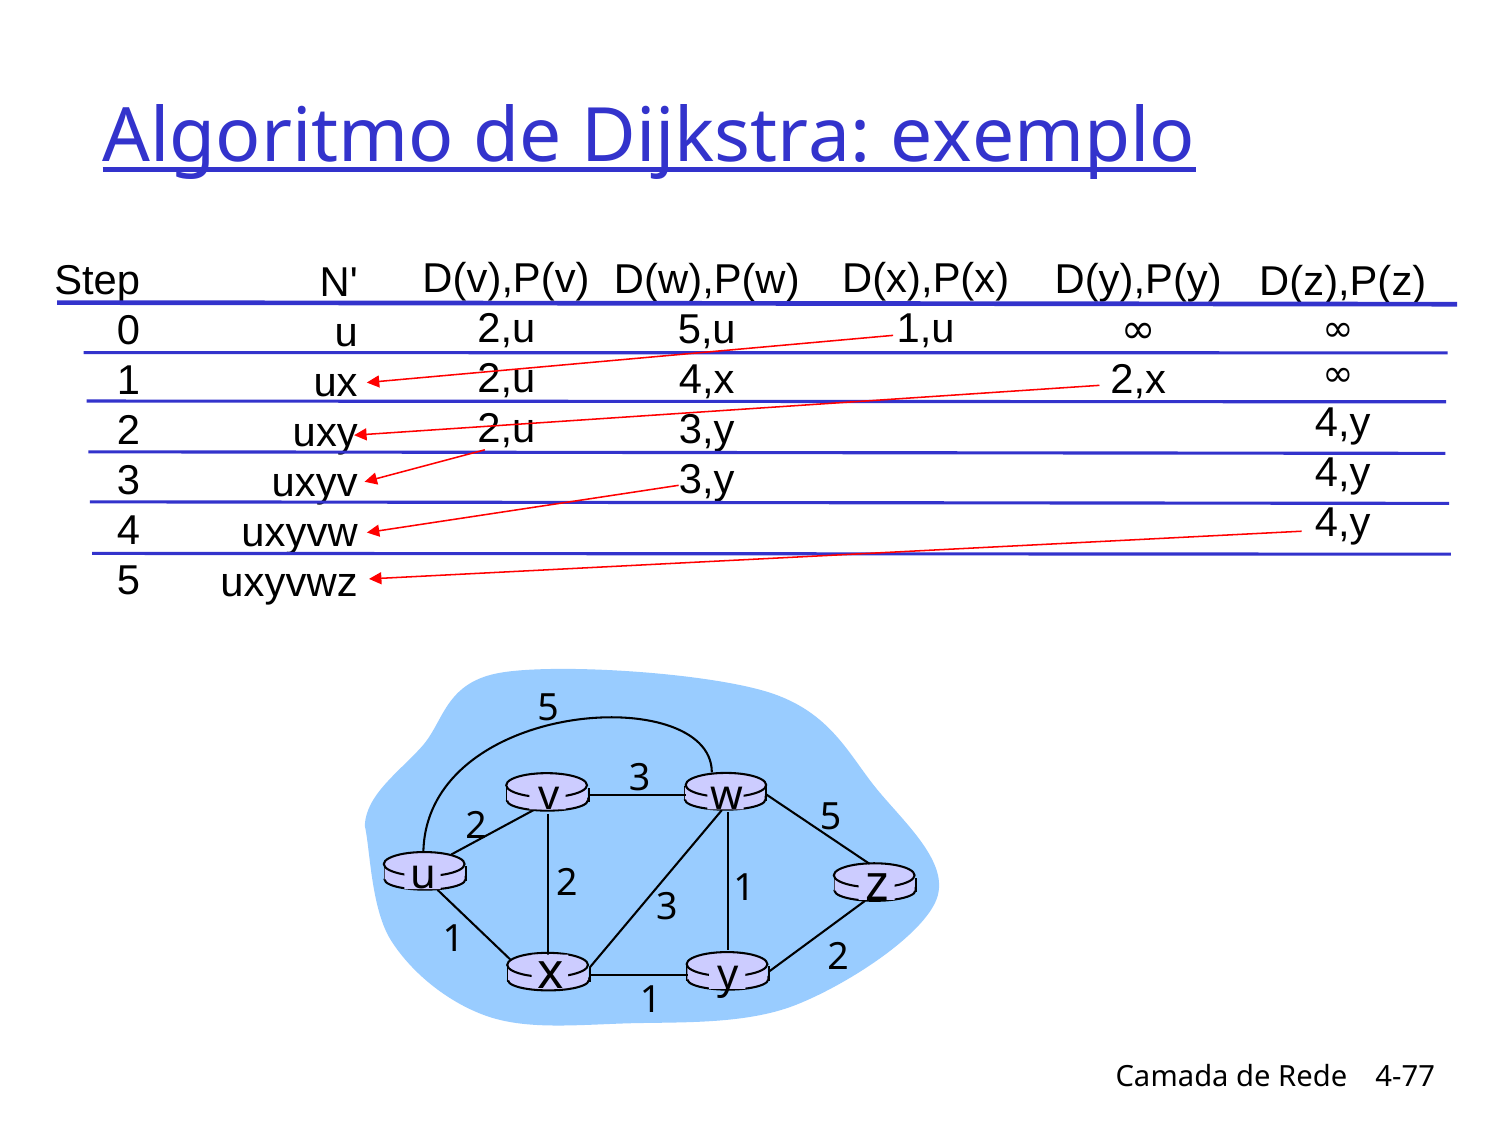

Algoritmo de Dijkstra: exemplo
D(v),P(v)
2,u
2,u
2,u
D(x),P(x)
1,u
D(w),P(w)
5,u
4,x
3,y
3,y
D(y),P(y)
∞
2,x
Step
0
1
2
3
4
5
N'
u
ux
uxy
uxyv
uxyvw
uxyvwz
D(z),P(z)
∞
∞
4,y
4,y
4,y
5
3
v
w
5
2
u
z
2
1
3
1
2
x
y
1
Camada de Rede